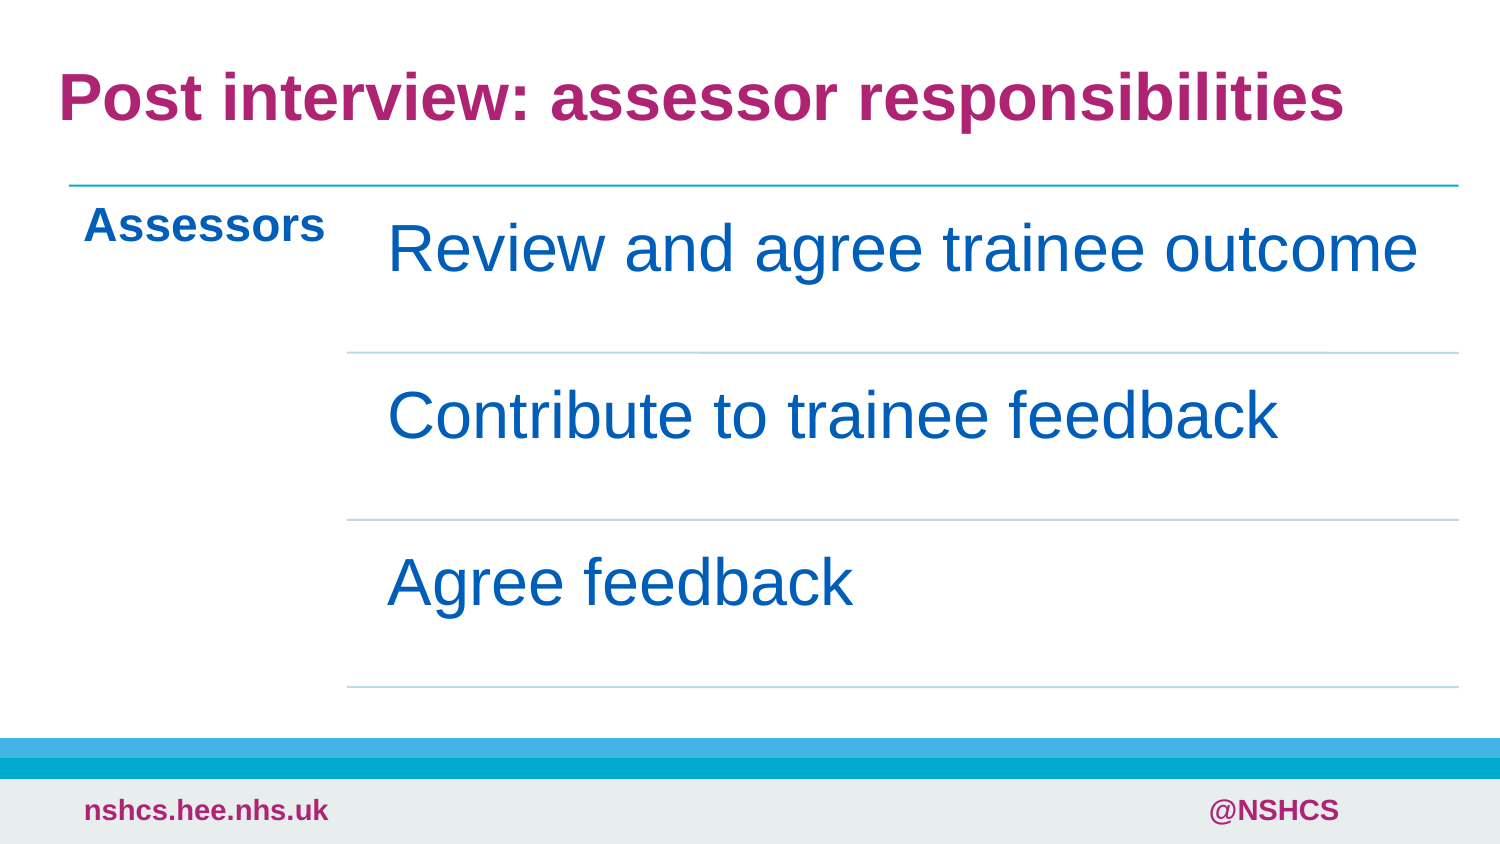

# Post interview: assessor responsibilities
Assessors
Review and agree trainee outcome
Contribute to trainee feedback
Agree feedback